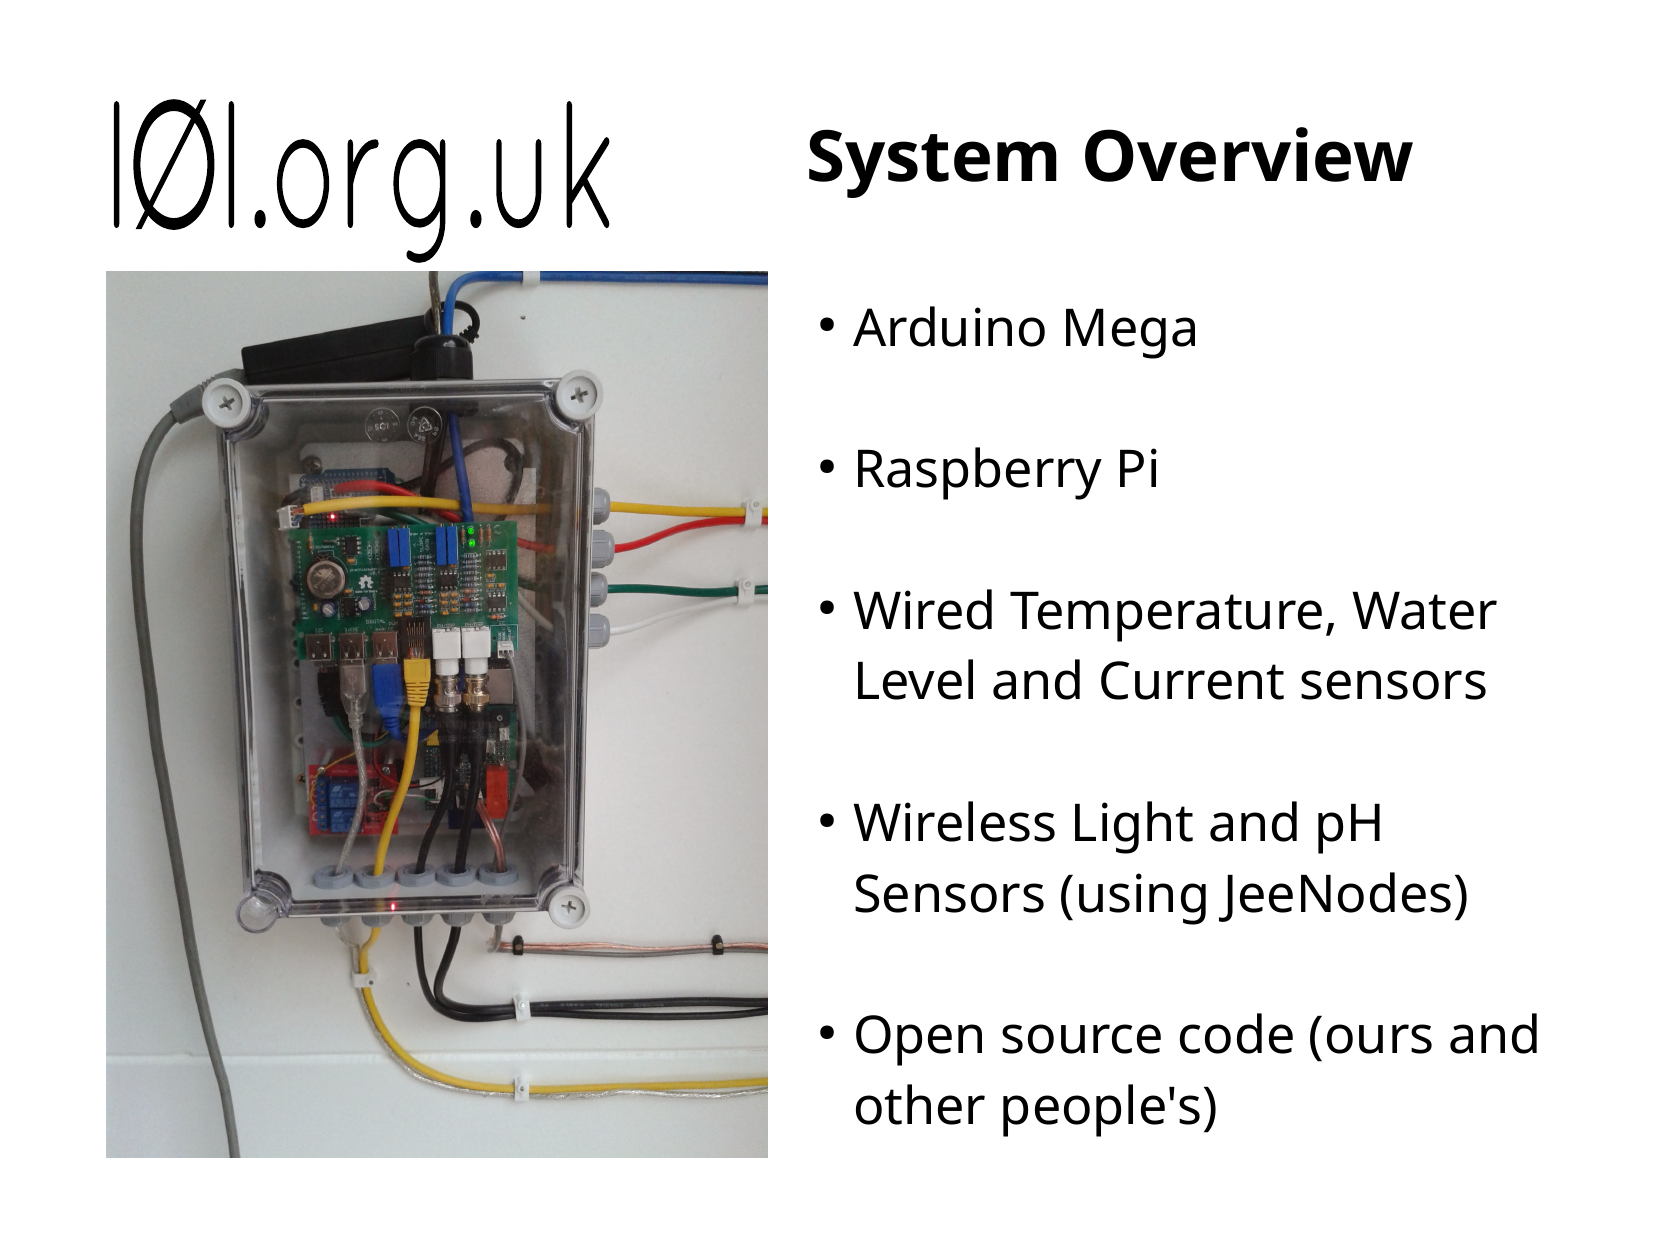

# System Overview
Arduino Mega
Raspberry Pi
Wired Temperature, Water Level and Current sensors
Wireless Light and pH Sensors (using JeeNodes)
Open source code (ours and other people's)